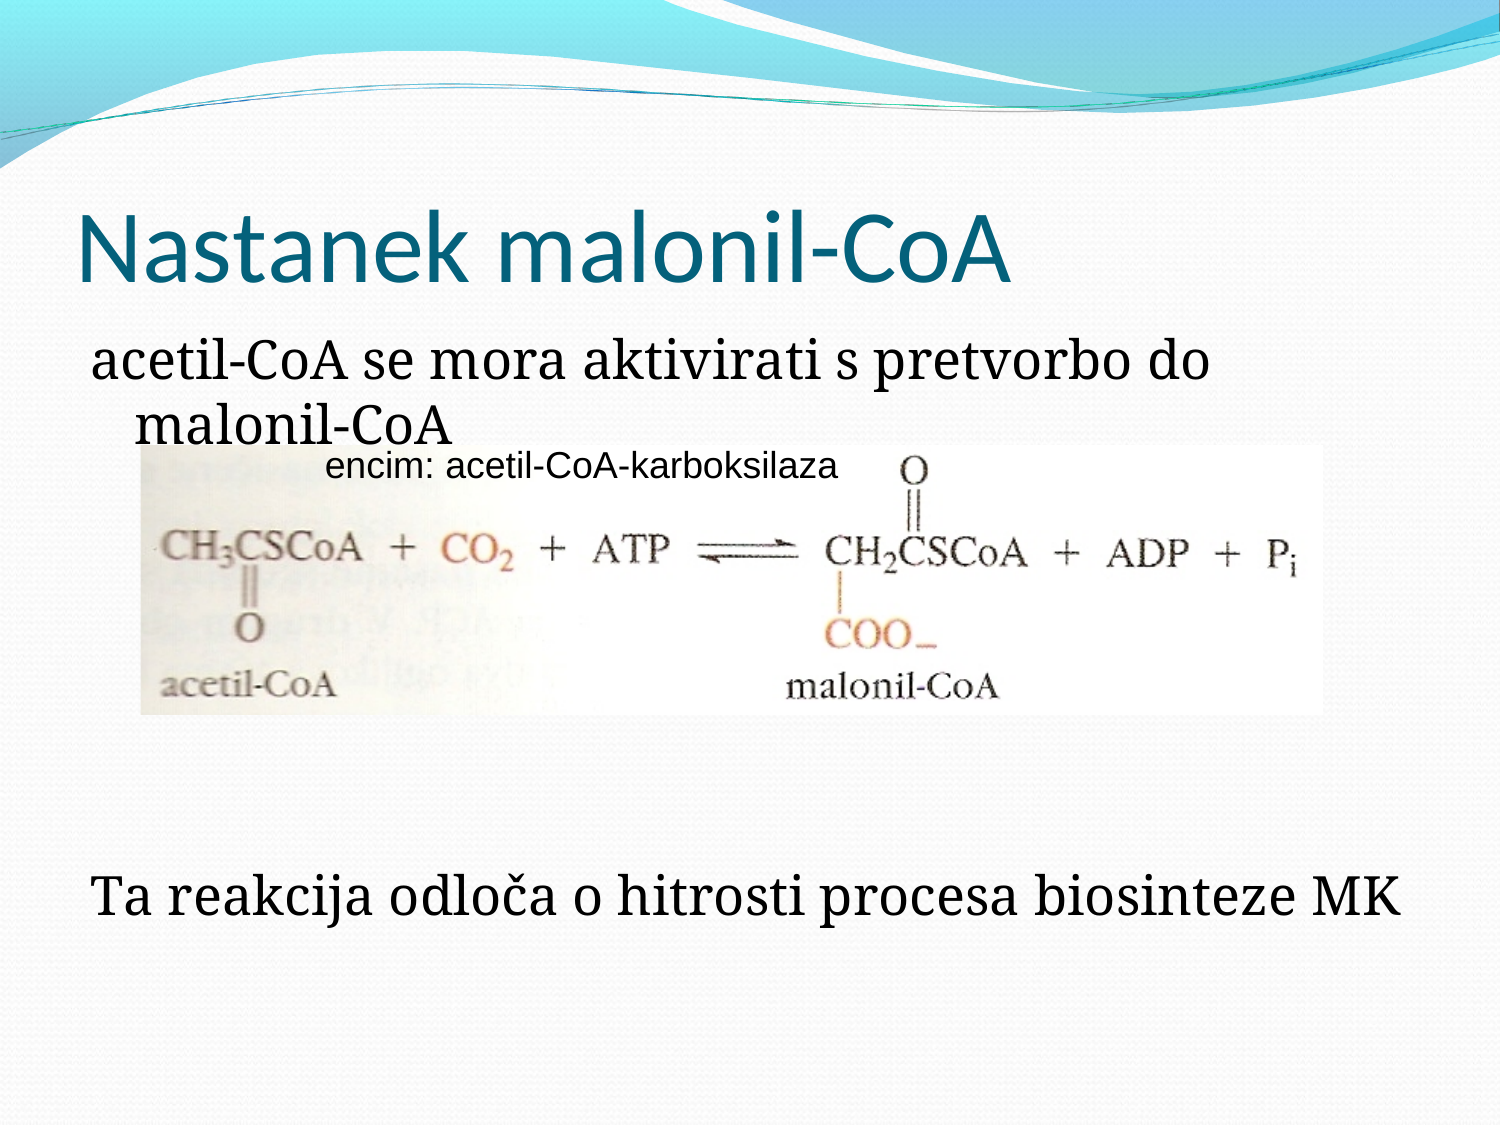

# Nastanek malonil-CoA
acetil-CoA se mora aktivirati s pretvorbo do malonil-CoA
Ta reakcija odloča o hitrosti procesa biosinteze MK
encim: acetil-CoA-karboksilaza